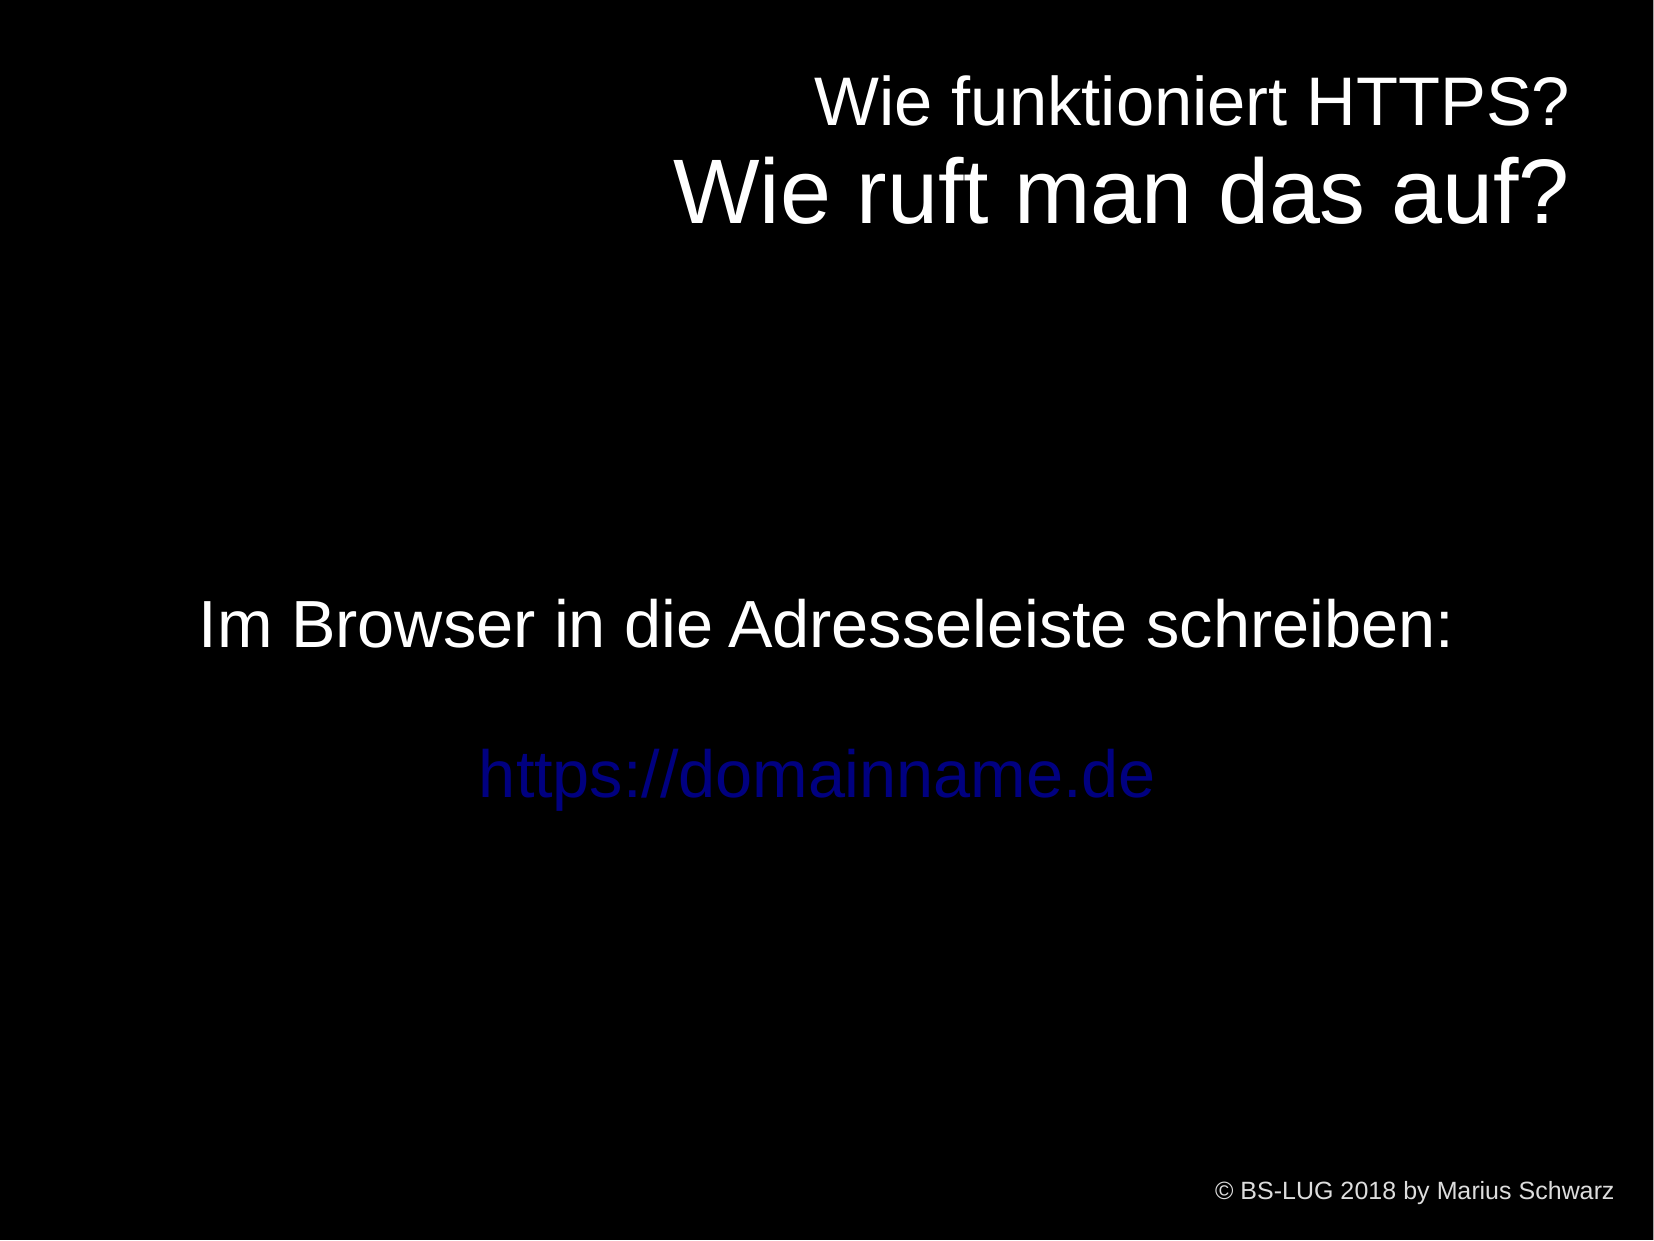

# Wie funktioniert HTTPS? Wie ruft man das auf?
Im Browser in die Adresseleiste schreiben:
https://domainname.de
© BS-LUG 2018 by Marius Schwarz